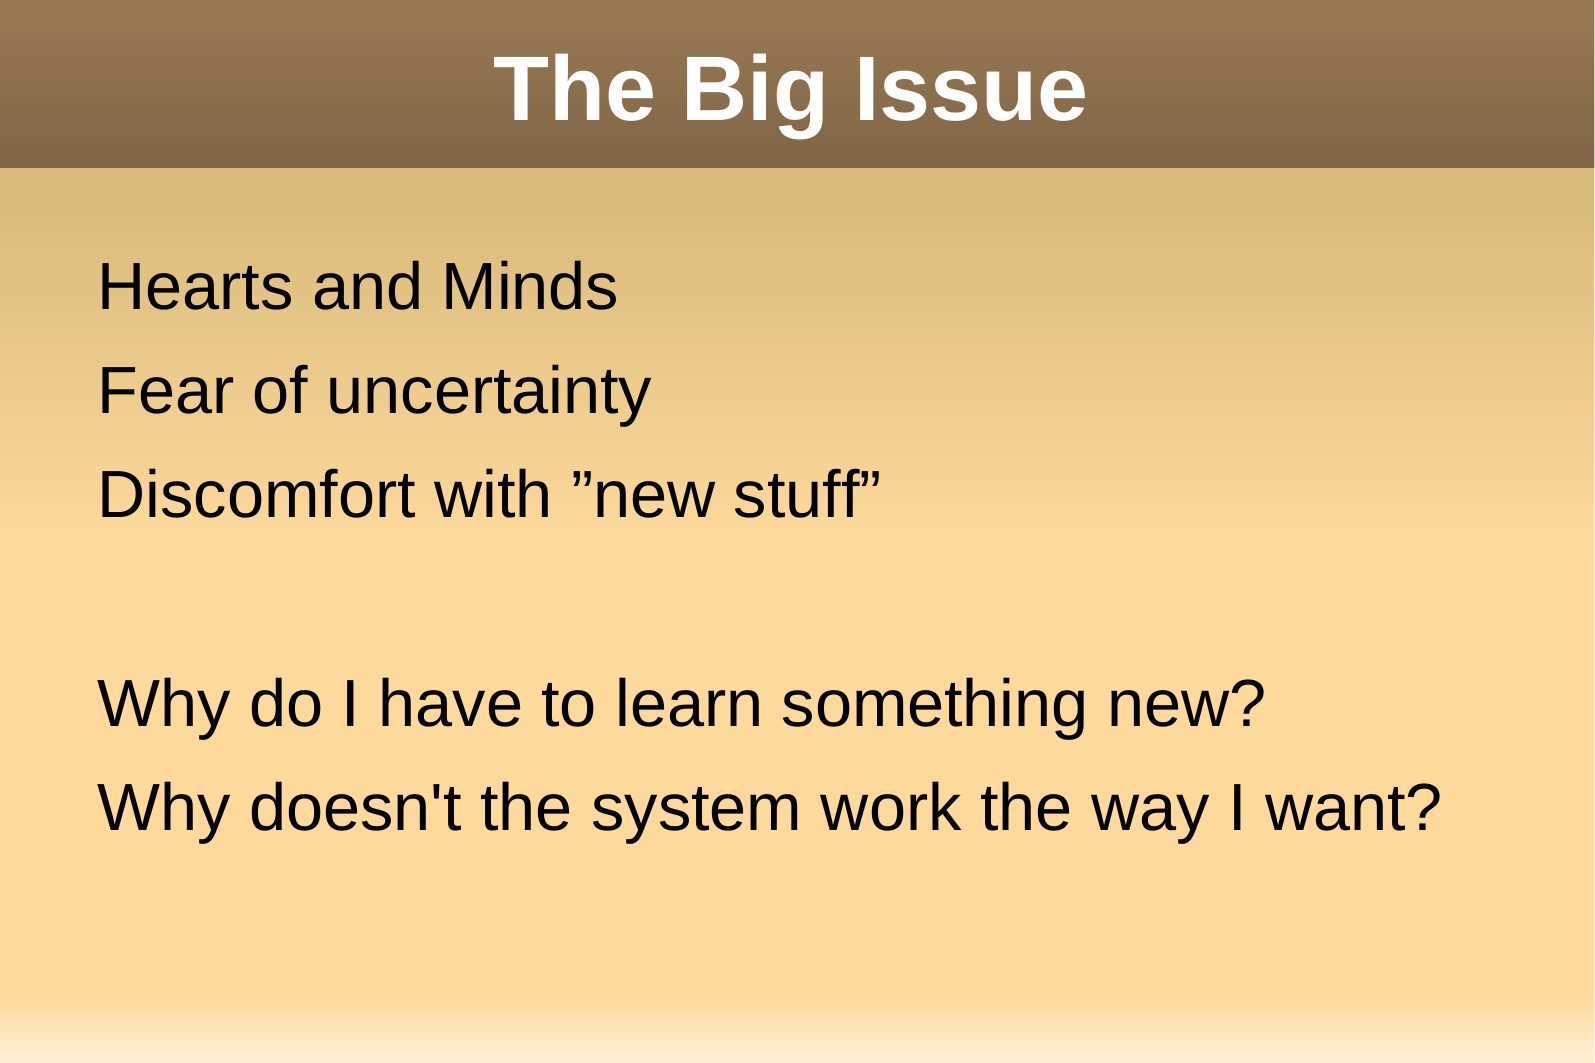

# The Big Issue
Hearts and Minds
Fear of uncertainty
Discomfort with ”new stuff”
Why do I have to learn something new?
Why doesn't the system work the way I want?